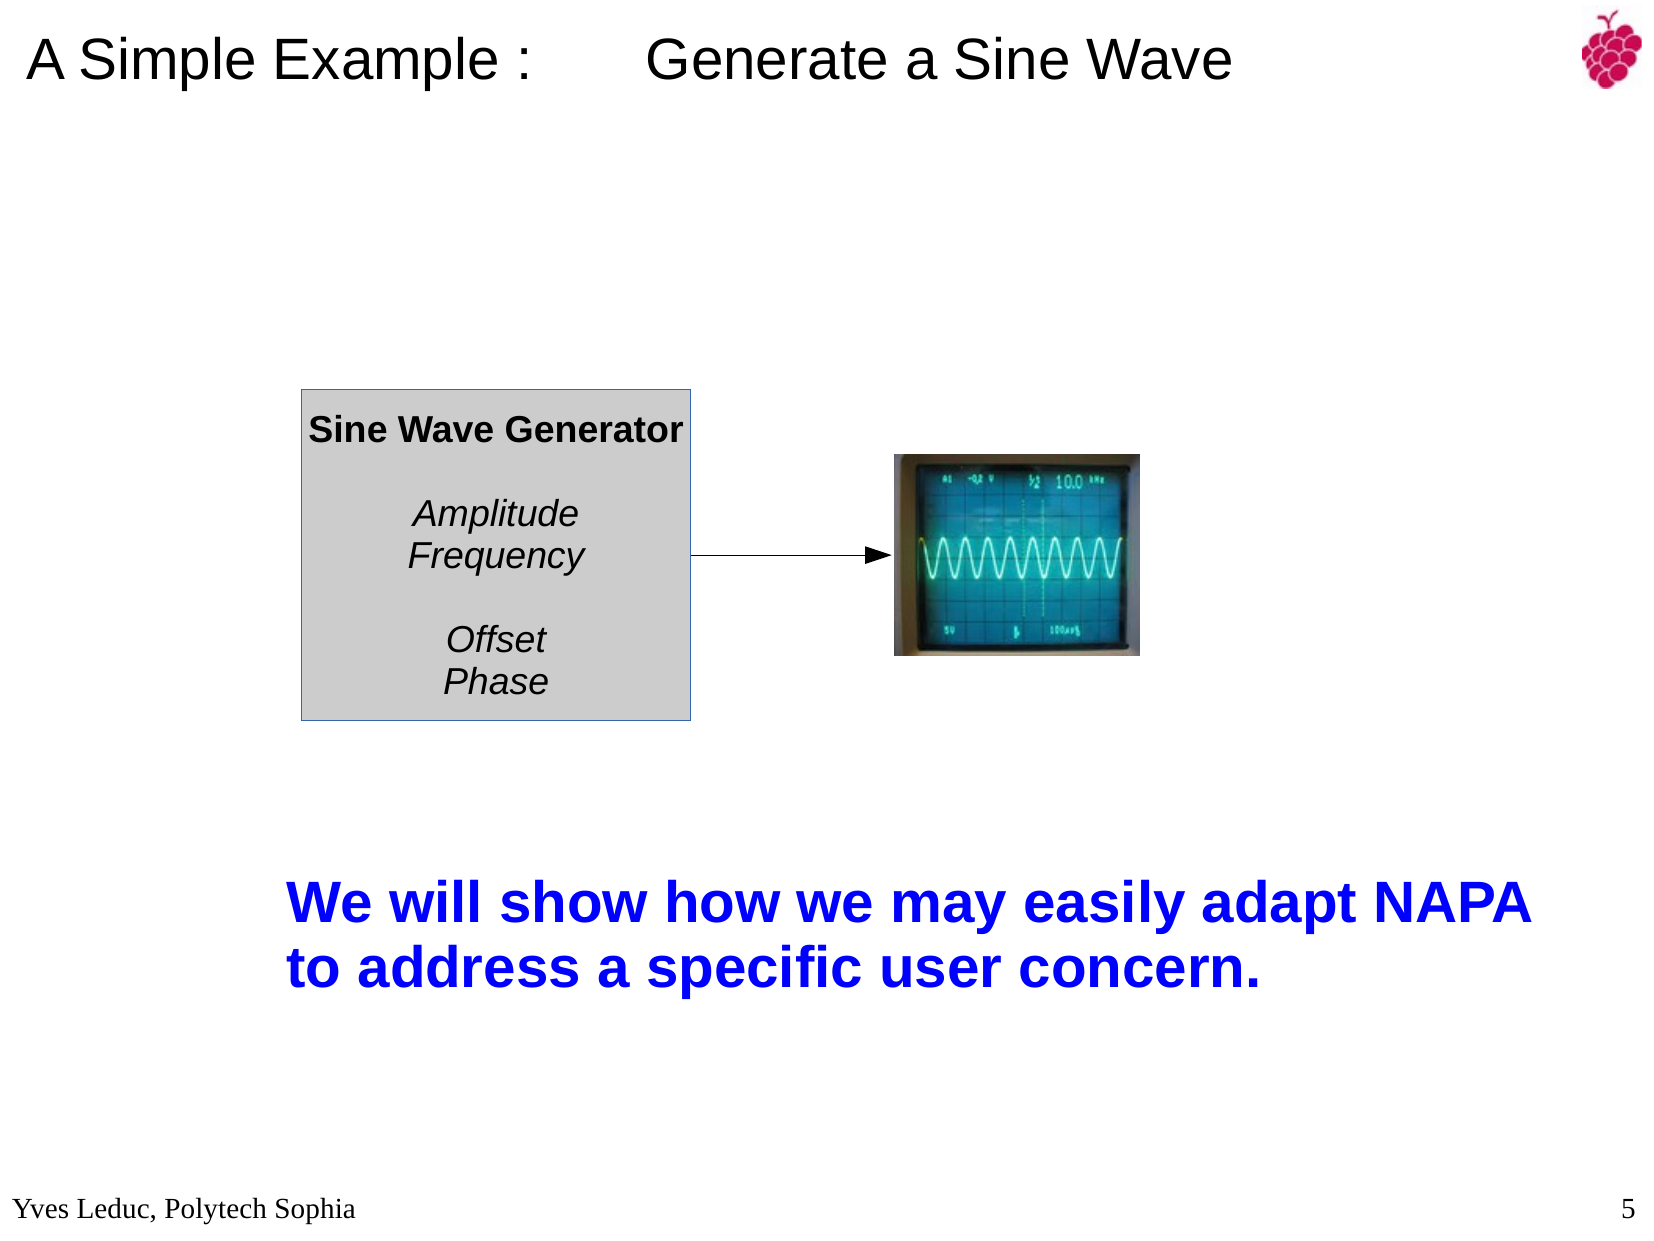

A Simple Example : Generate a Sine Wave
Sine Wave Generator
Amplitude
Frequency
Offset
Phase
We will show how we may easily adapt NAPA
to address a specific user concern.
Yves Leduc, Polytech Sophia
5